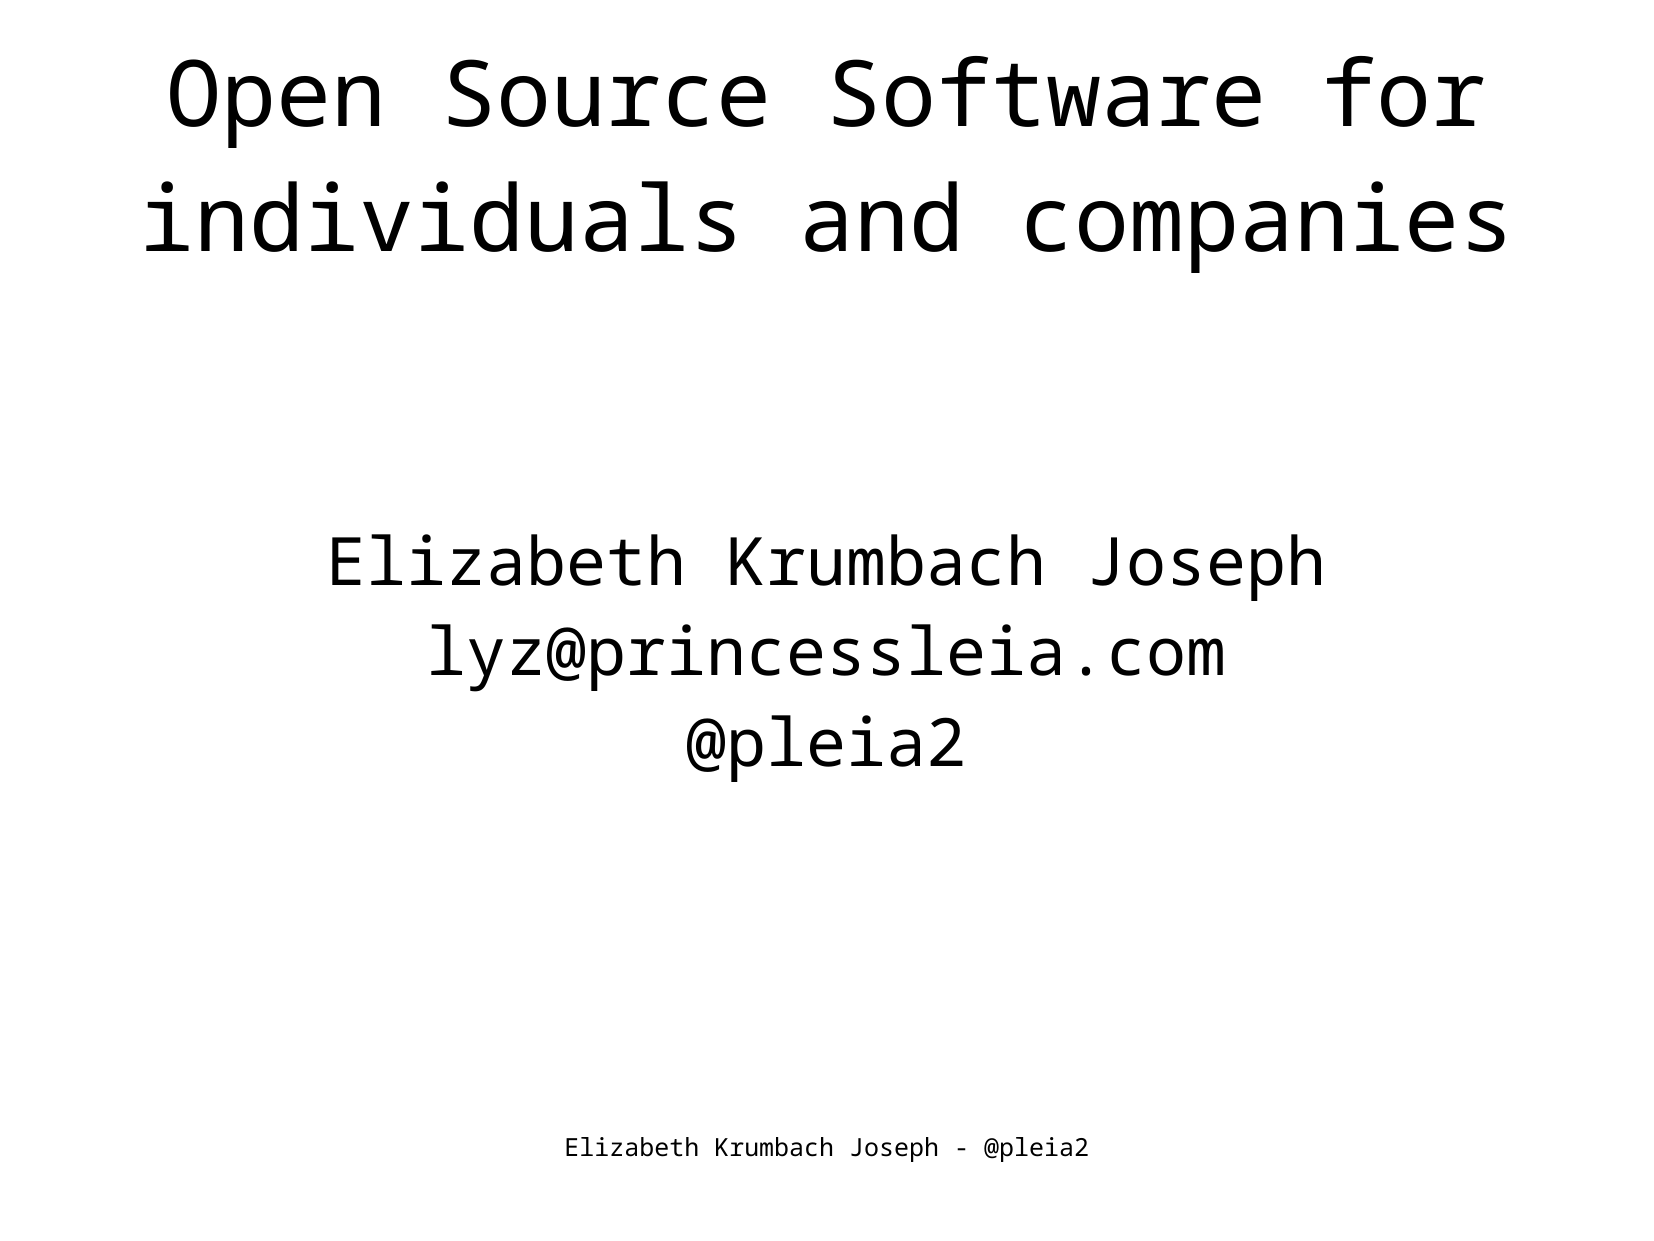

# Open Source Software for individuals and companies
Elizabeth Krumbach Joseph
lyz@princessleia.com
@pleia2
Elizabeth Krumbach Joseph - @pleia2